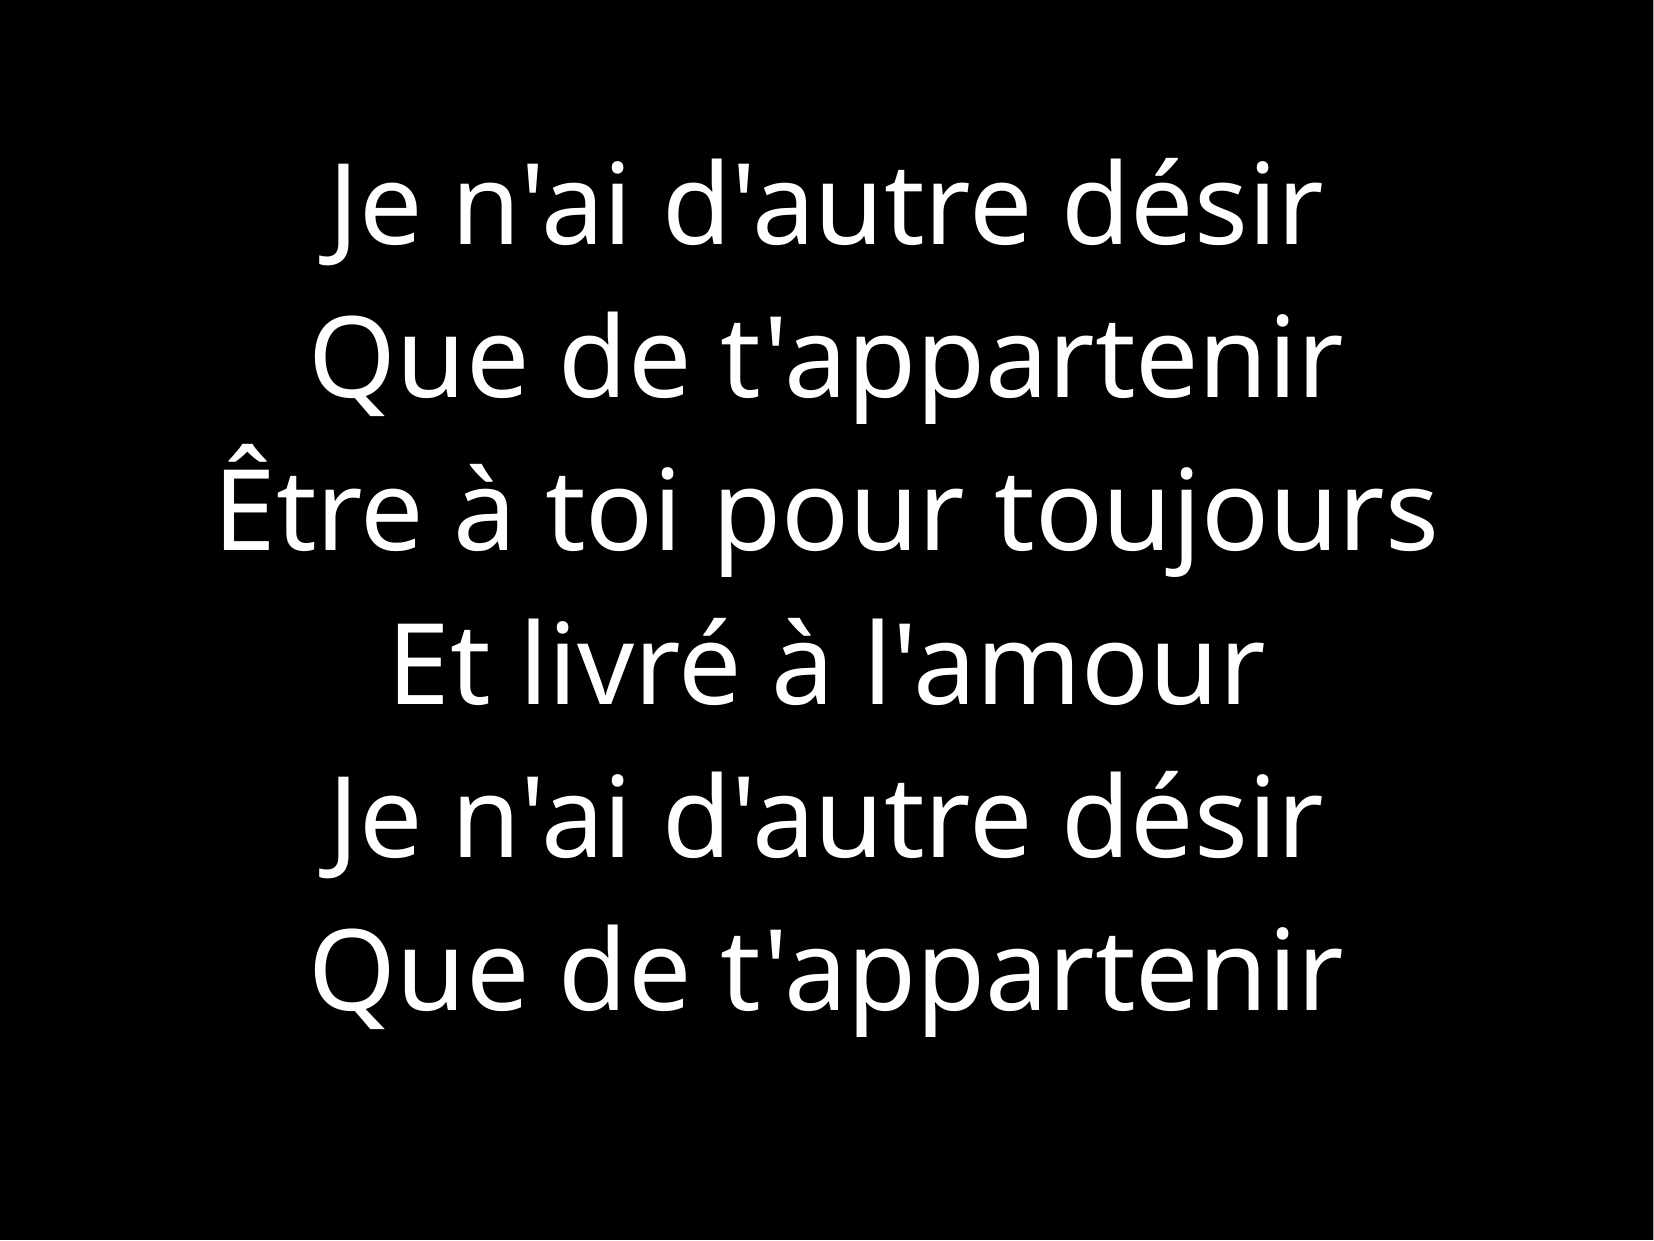

# Je n'ai d'autre désir
Que de t'appartenir
Être à toi pour toujours
Et livré à l'amour
Je n'ai d'autre désir
Que de t'appartenir